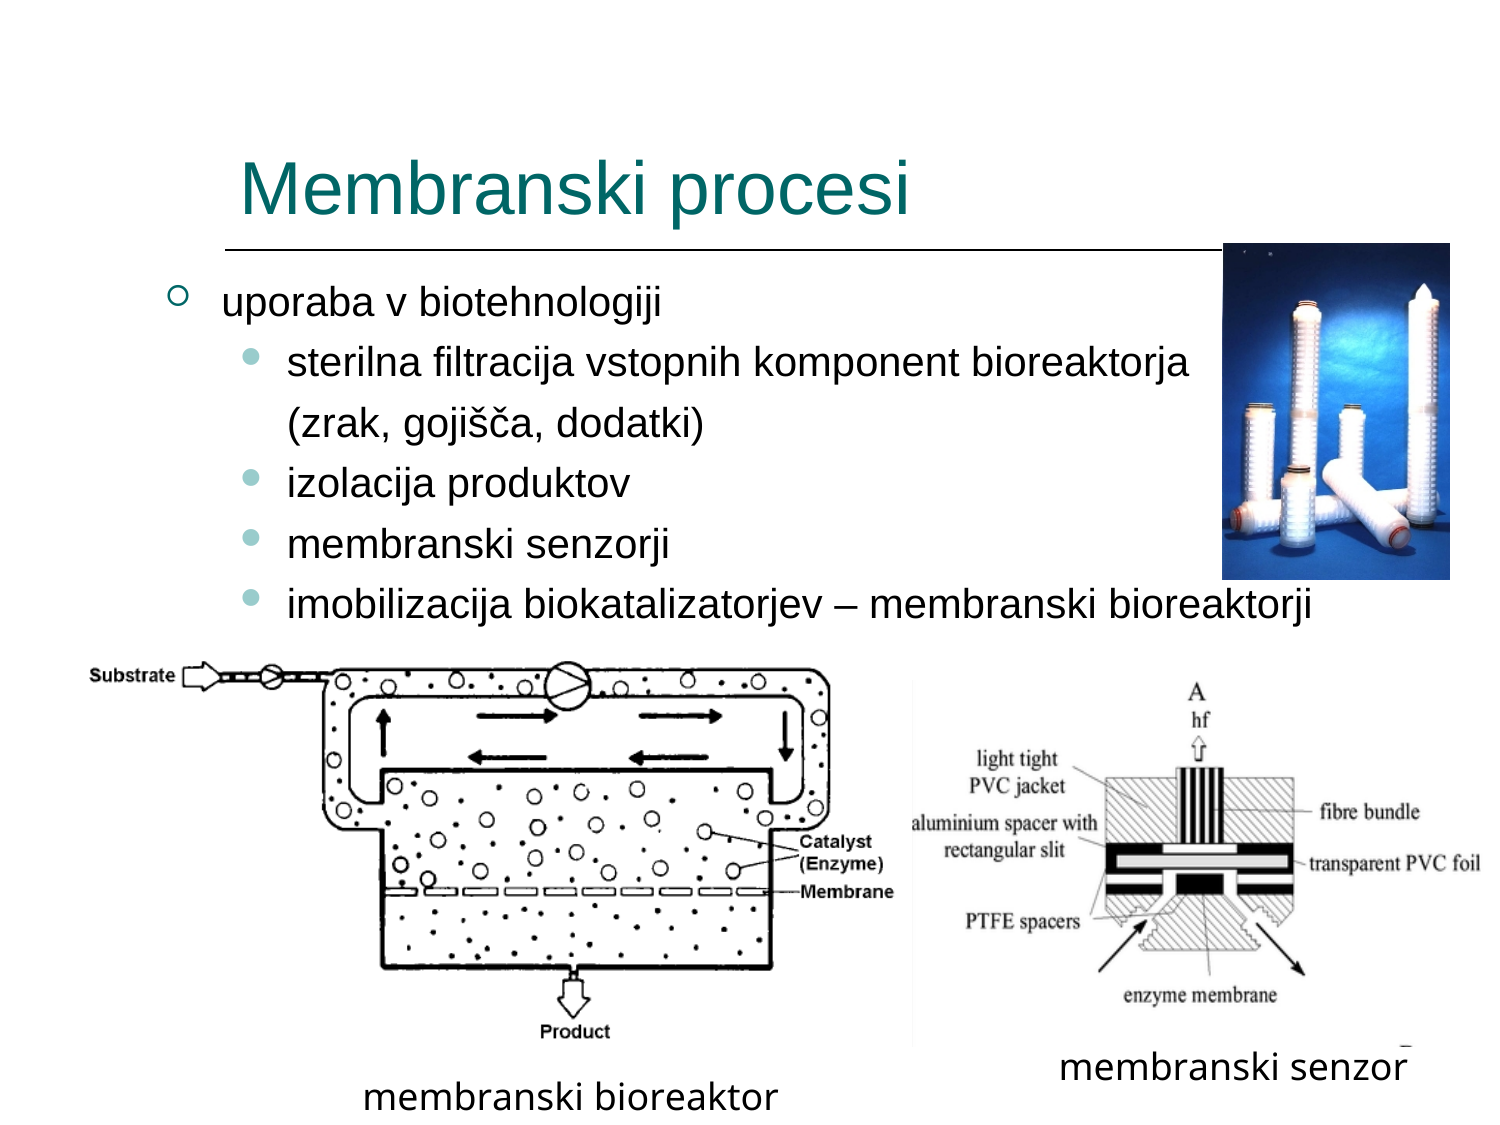

# Membranski procesi
uporaba v biotehnologiji
sterilna filtracija vstopnih komponent bioreaktorja
	(zrak, gojišča, dodatki)
izolacija produktov
membranski senzorji
imobilizacija biokatalizatorjev – membranski bioreaktorji
membranski senzor
membranski bioreaktor